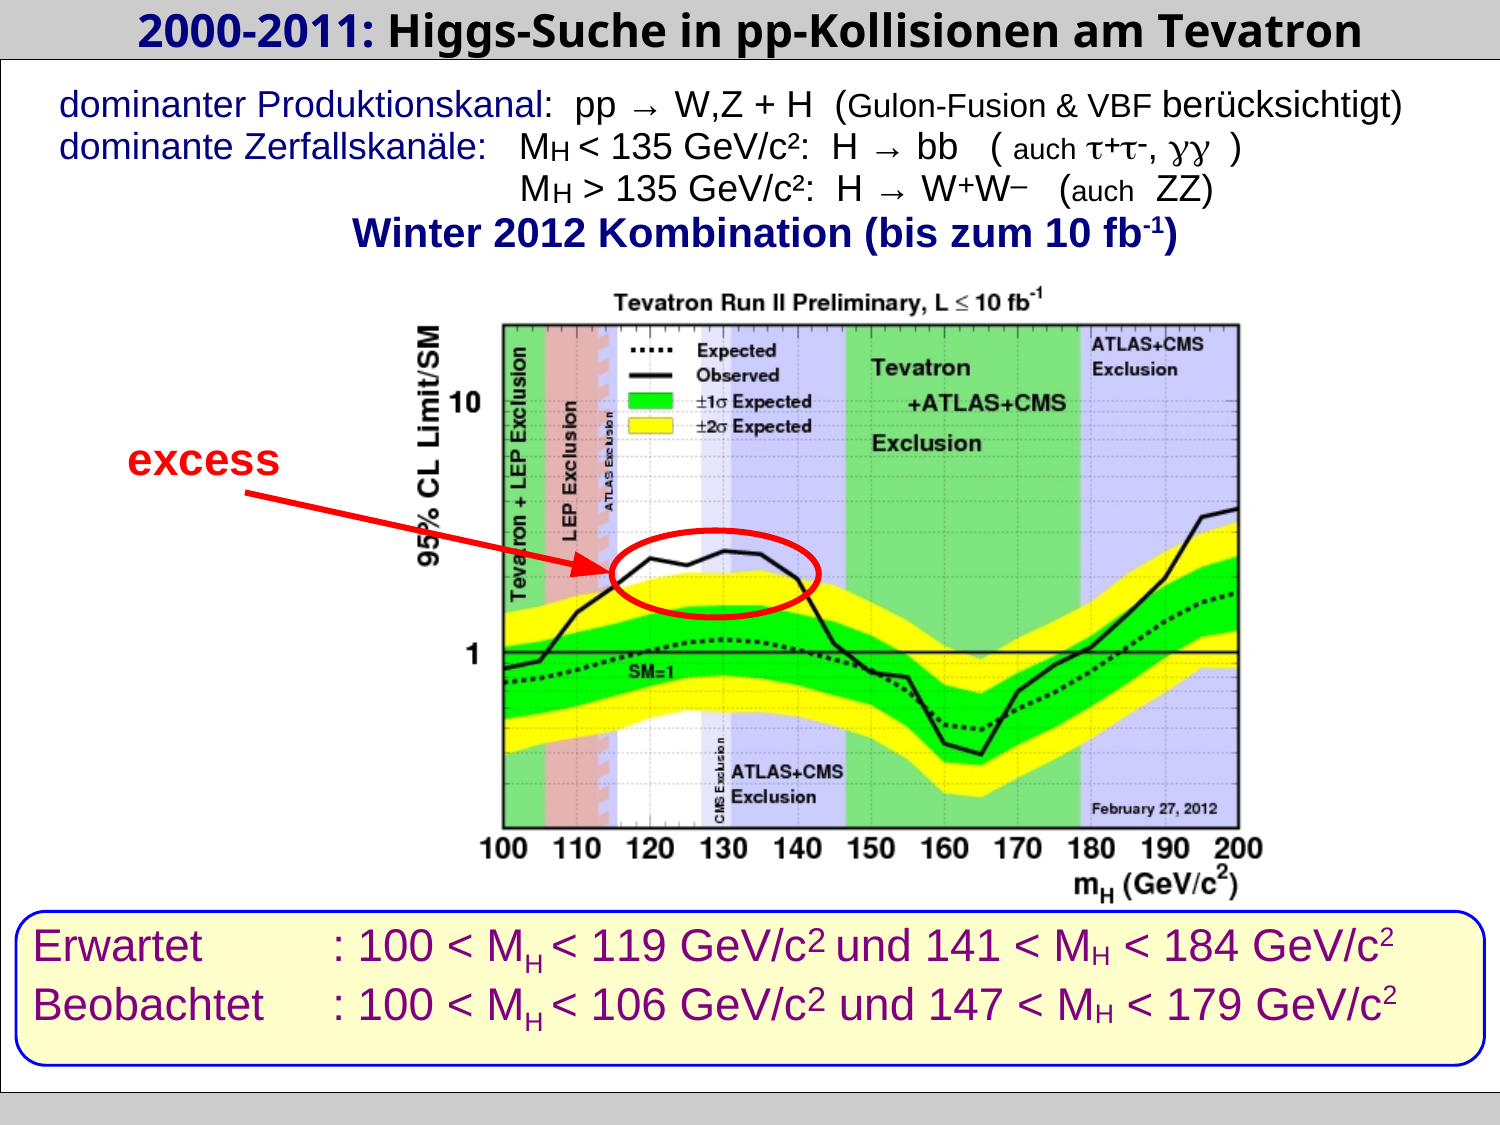

# 2000-2011: Higgs-Suche in pp-Kollisionen am Tevatron
dominanter Produktionskanal: pp → W,Z + H (Gulon-Fusion & VBF berücksichtigt)
dominante Zerfallskanäle: MH < 135 GeV/c²: H → bb ( auch t+t-, gg )
 MH > 135 GeV/c²: H → W+W– (auch ZZ)
 Winter 2012 Kombination (bis zum 10 fb-1)
excess
Erwartet	: 100 < MH < 119 GeV/c2 und 141 < MH < 184 GeV/c2
Beobachtet	: 100 < MH < 106 GeV/c2 und 147 < MH < 179 GeV/c2